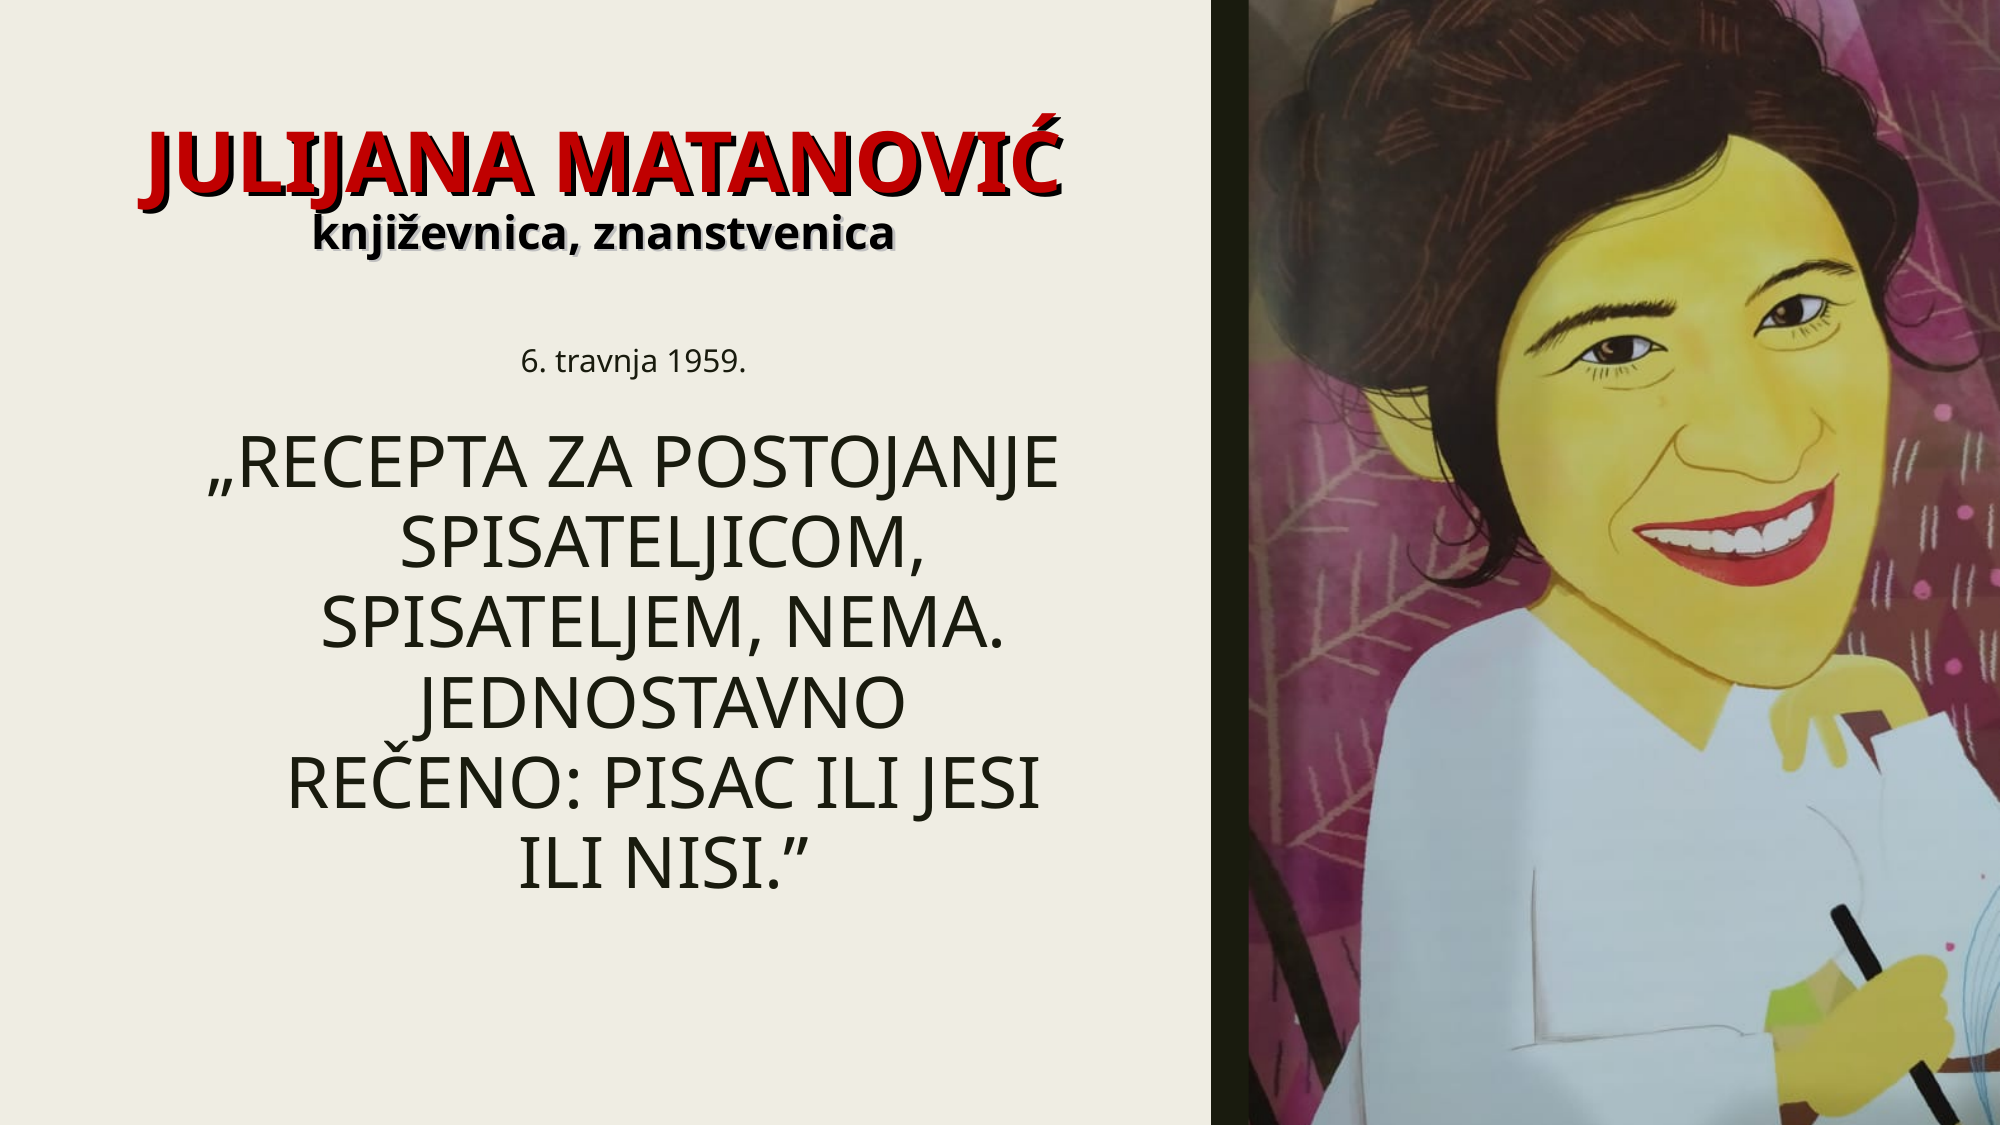

# JULIJANA MATANOVIĆ književnica, znanstvenica
6. travnja 1959.
„RECEPTA ZA POSTOJANJE SPISATELJICOM, SPISATELJEM, NEMA. JEDNOSTAVNO REČENO: PISAC ILI JESI ILI NISI.”